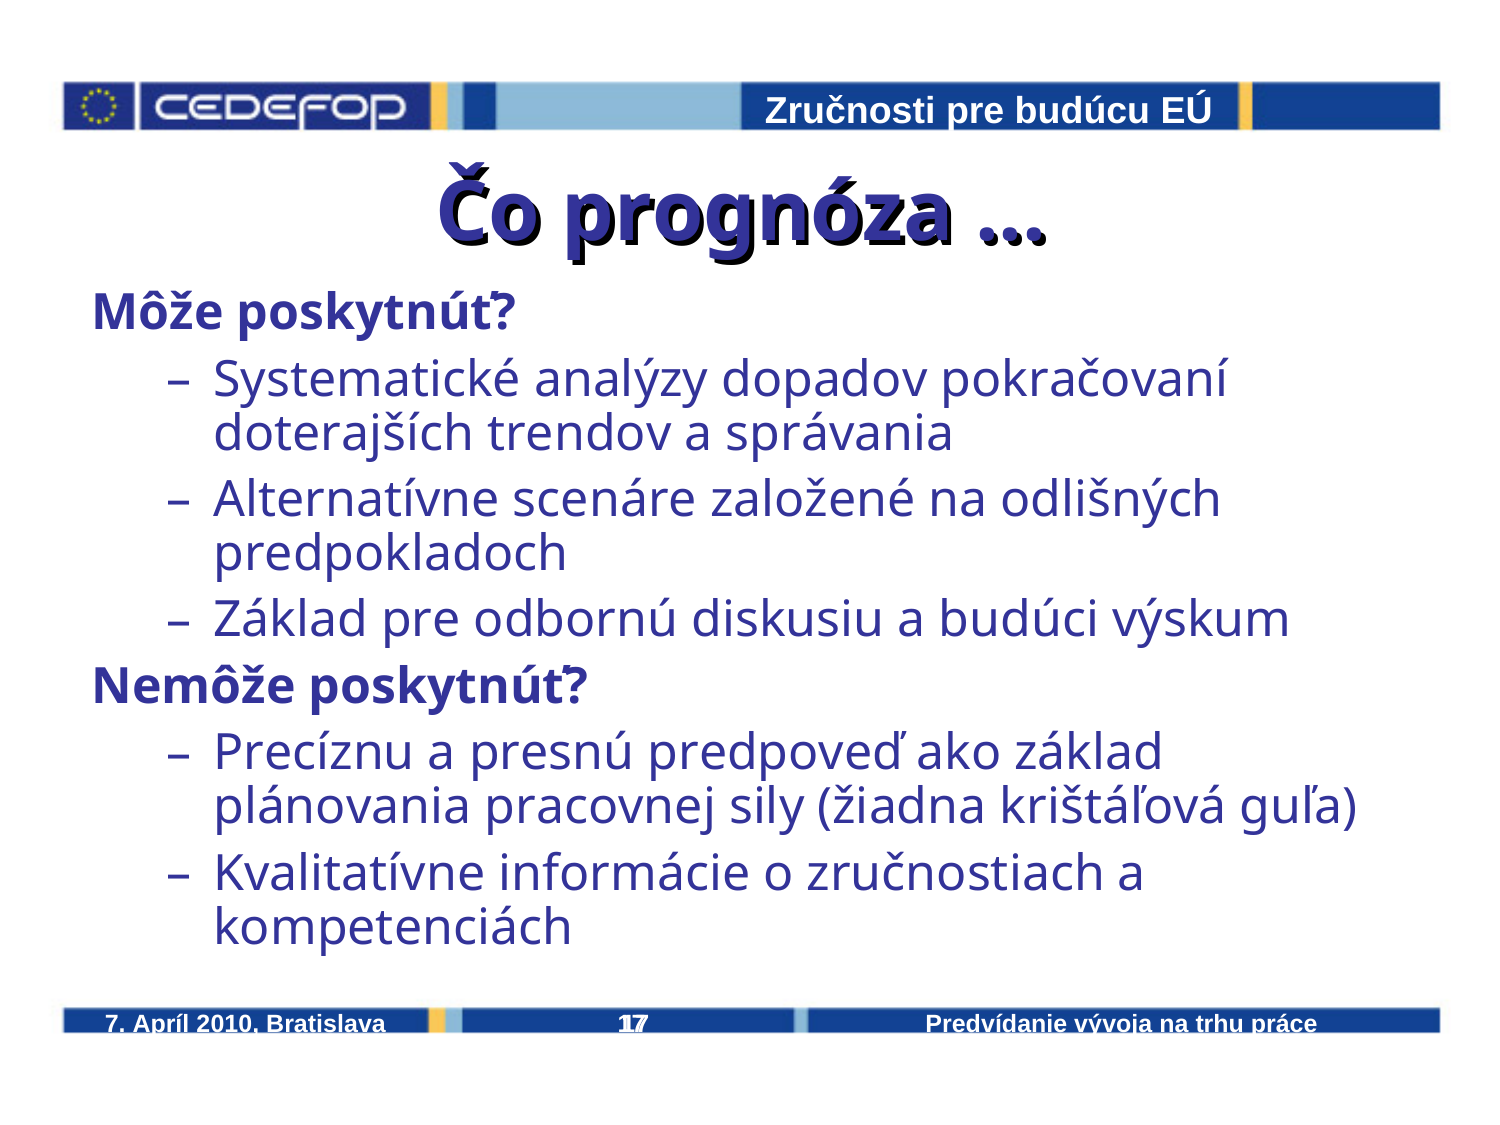

# Čo prognóza ...
Môže poskytnúť?
Systematické analýzy dopadov pokračovaní doterajších trendov a správania
Alternatívne scenáre založené na odlišných predpokladoch
Základ pre odbornú diskusiu a budúci výskum
Nemôže poskytnúť?
Precíznu a presnú predpoveď ako základ plánovania pracovnej sily (žiadna krištáľová guľa)
Kvalitatívne informácie o zručnostiach a kompetenciách